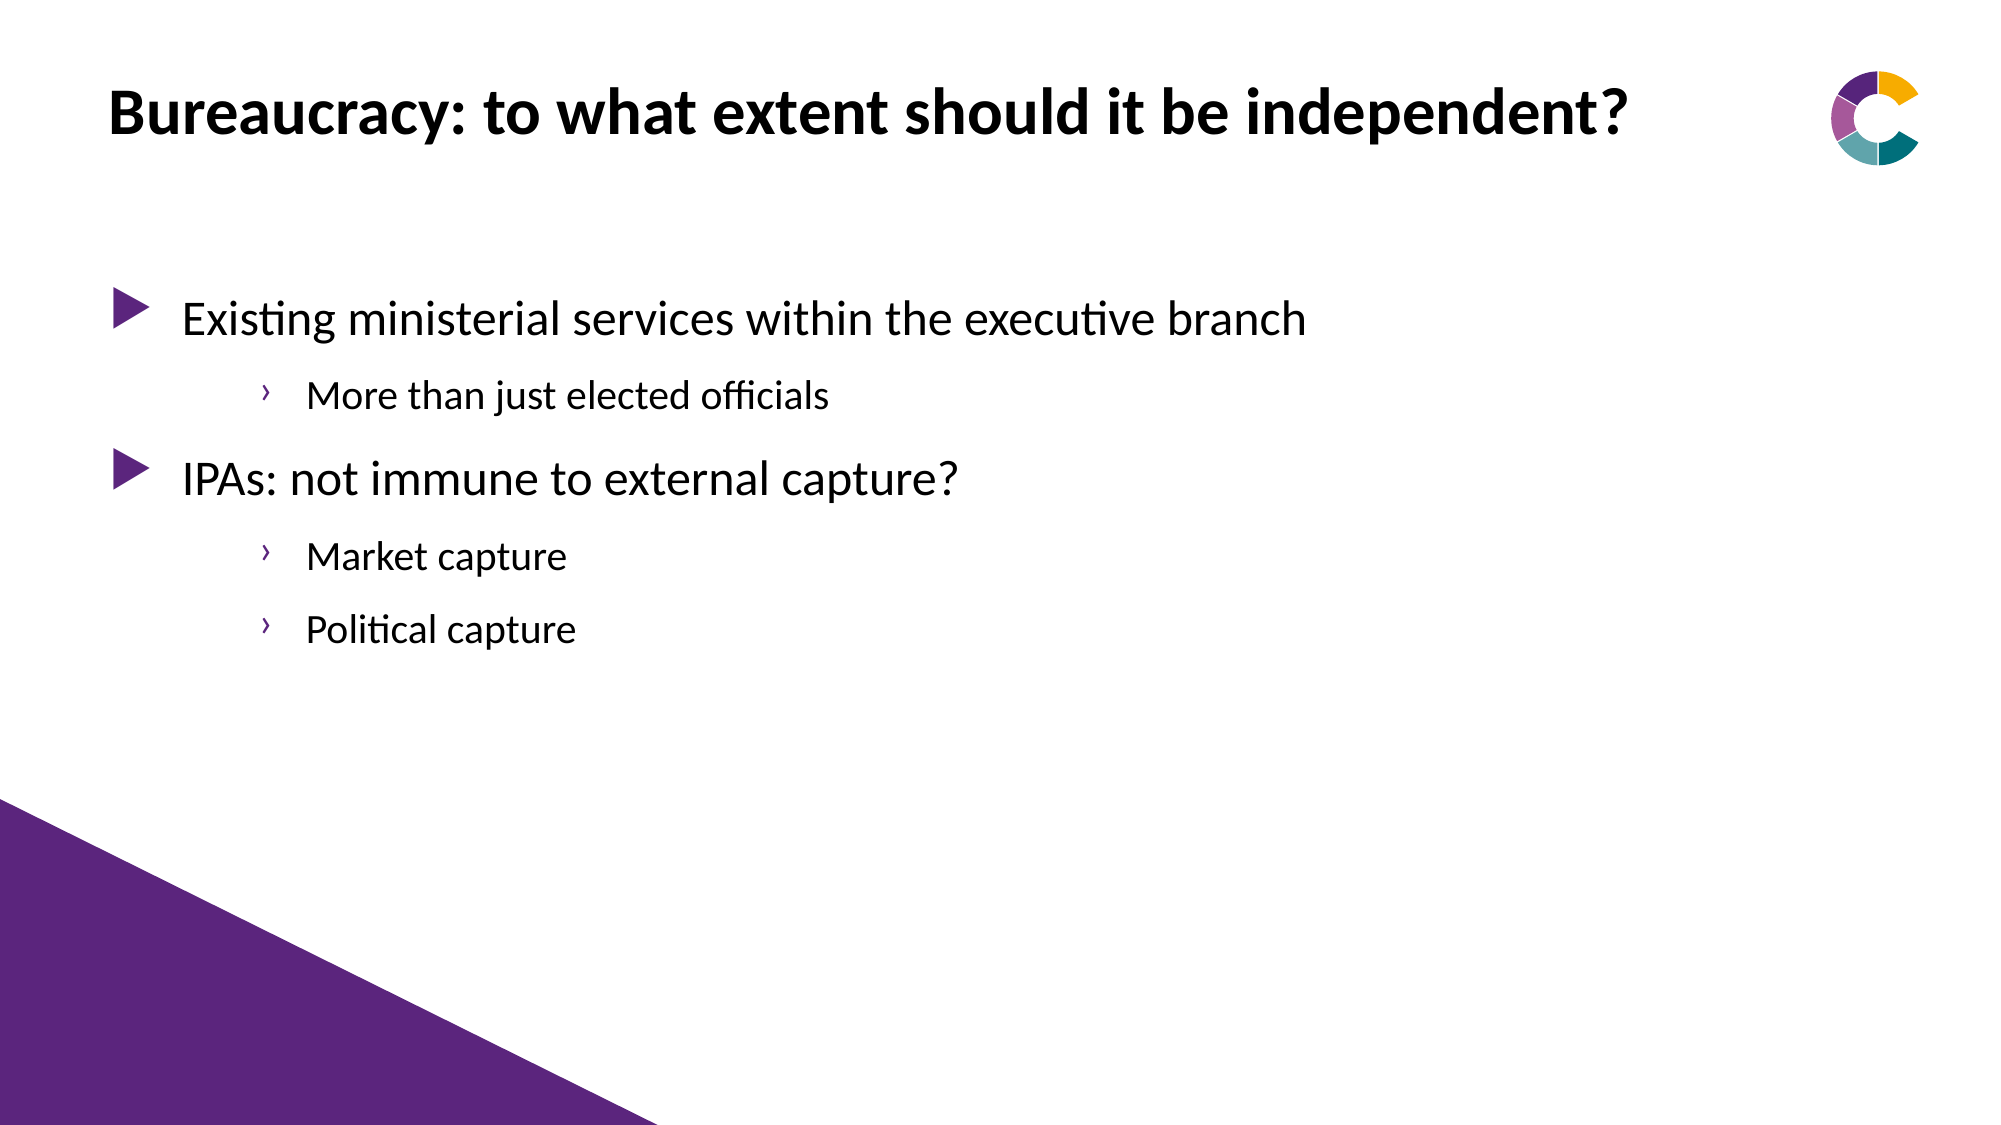

# Bureaucracy: to what extent should it be independent?
Existing ministerial services within the executive branch
More than just elected officials
IPAs: not immune to external capture?
Market capture
Political capture